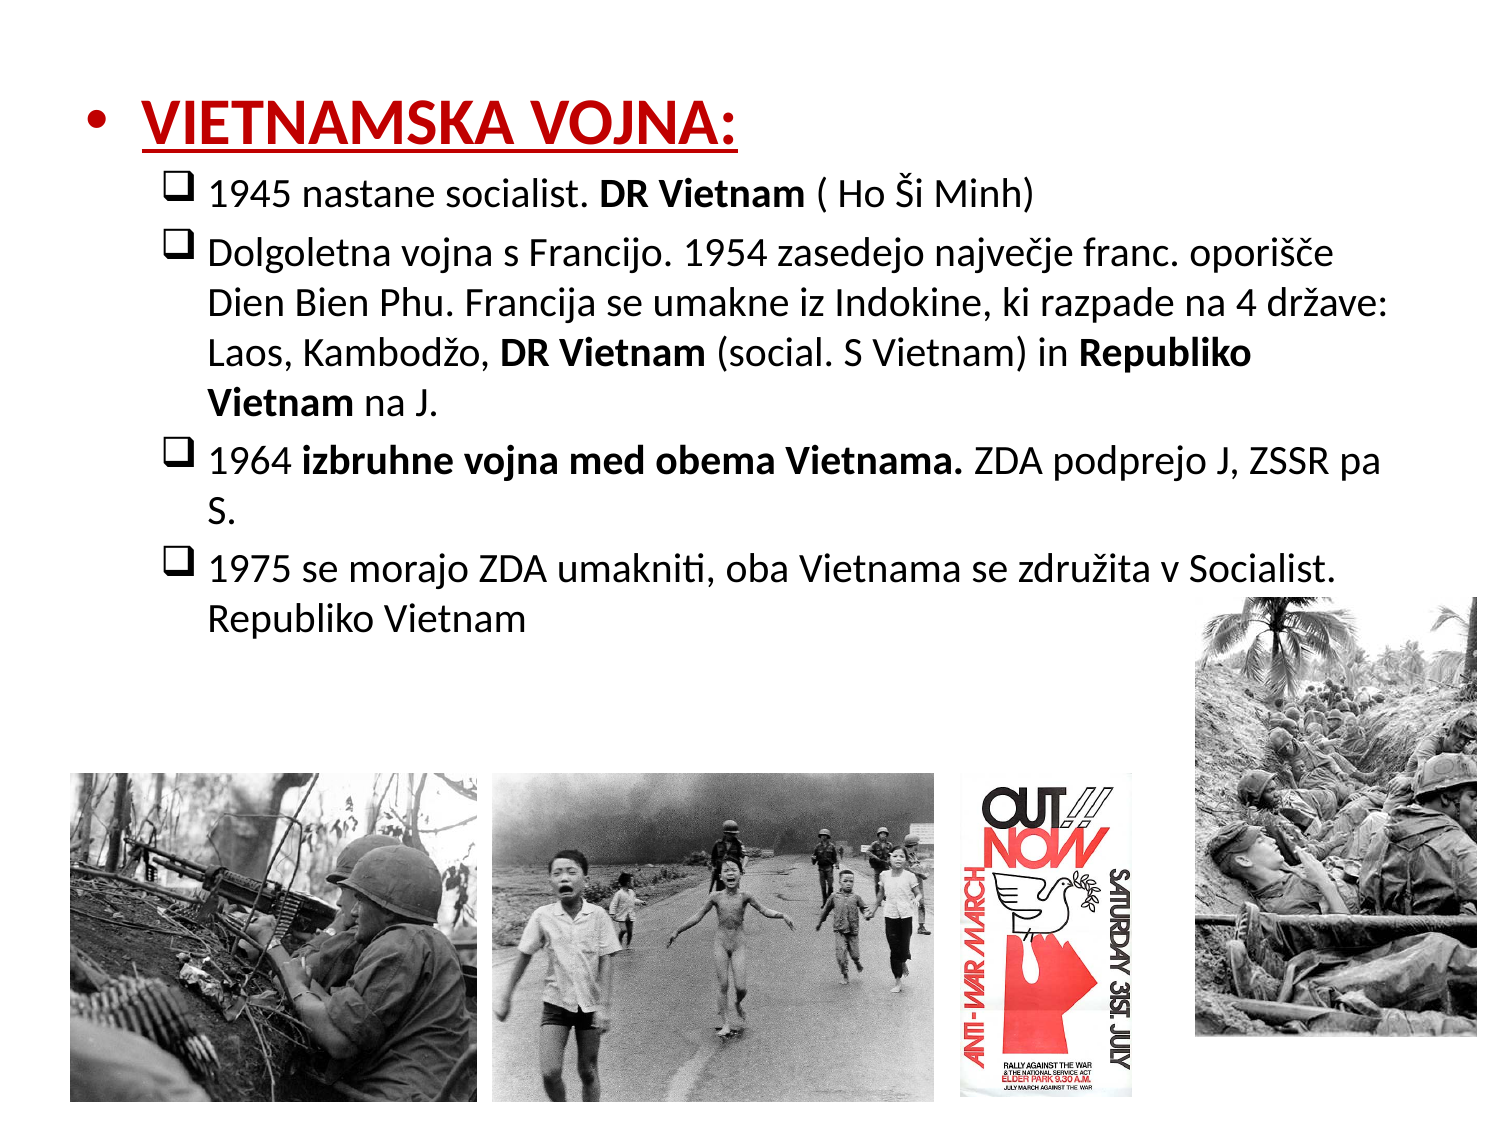

# VIETNAMSKA VOJNA:
1945 nastane socialist. DR Vietnam ( Ho Ši Minh)
Dolgoletna vojna s Francijo. 1954 zasedejo največje franc. oporišče Dien Bien Phu. Francija se umakne iz Indokine, ki razpade na 4 države: Laos, Kambodžo, DR Vietnam (social. S Vietnam) in Republiko Vietnam na J.
1964 izbruhne vojna med obema Vietnama. ZDA podprejo J, ZSSR pa S.
1975 se morajo ZDA umakniti, oba Vietnama se združita v Socialist. Republiko Vietnam